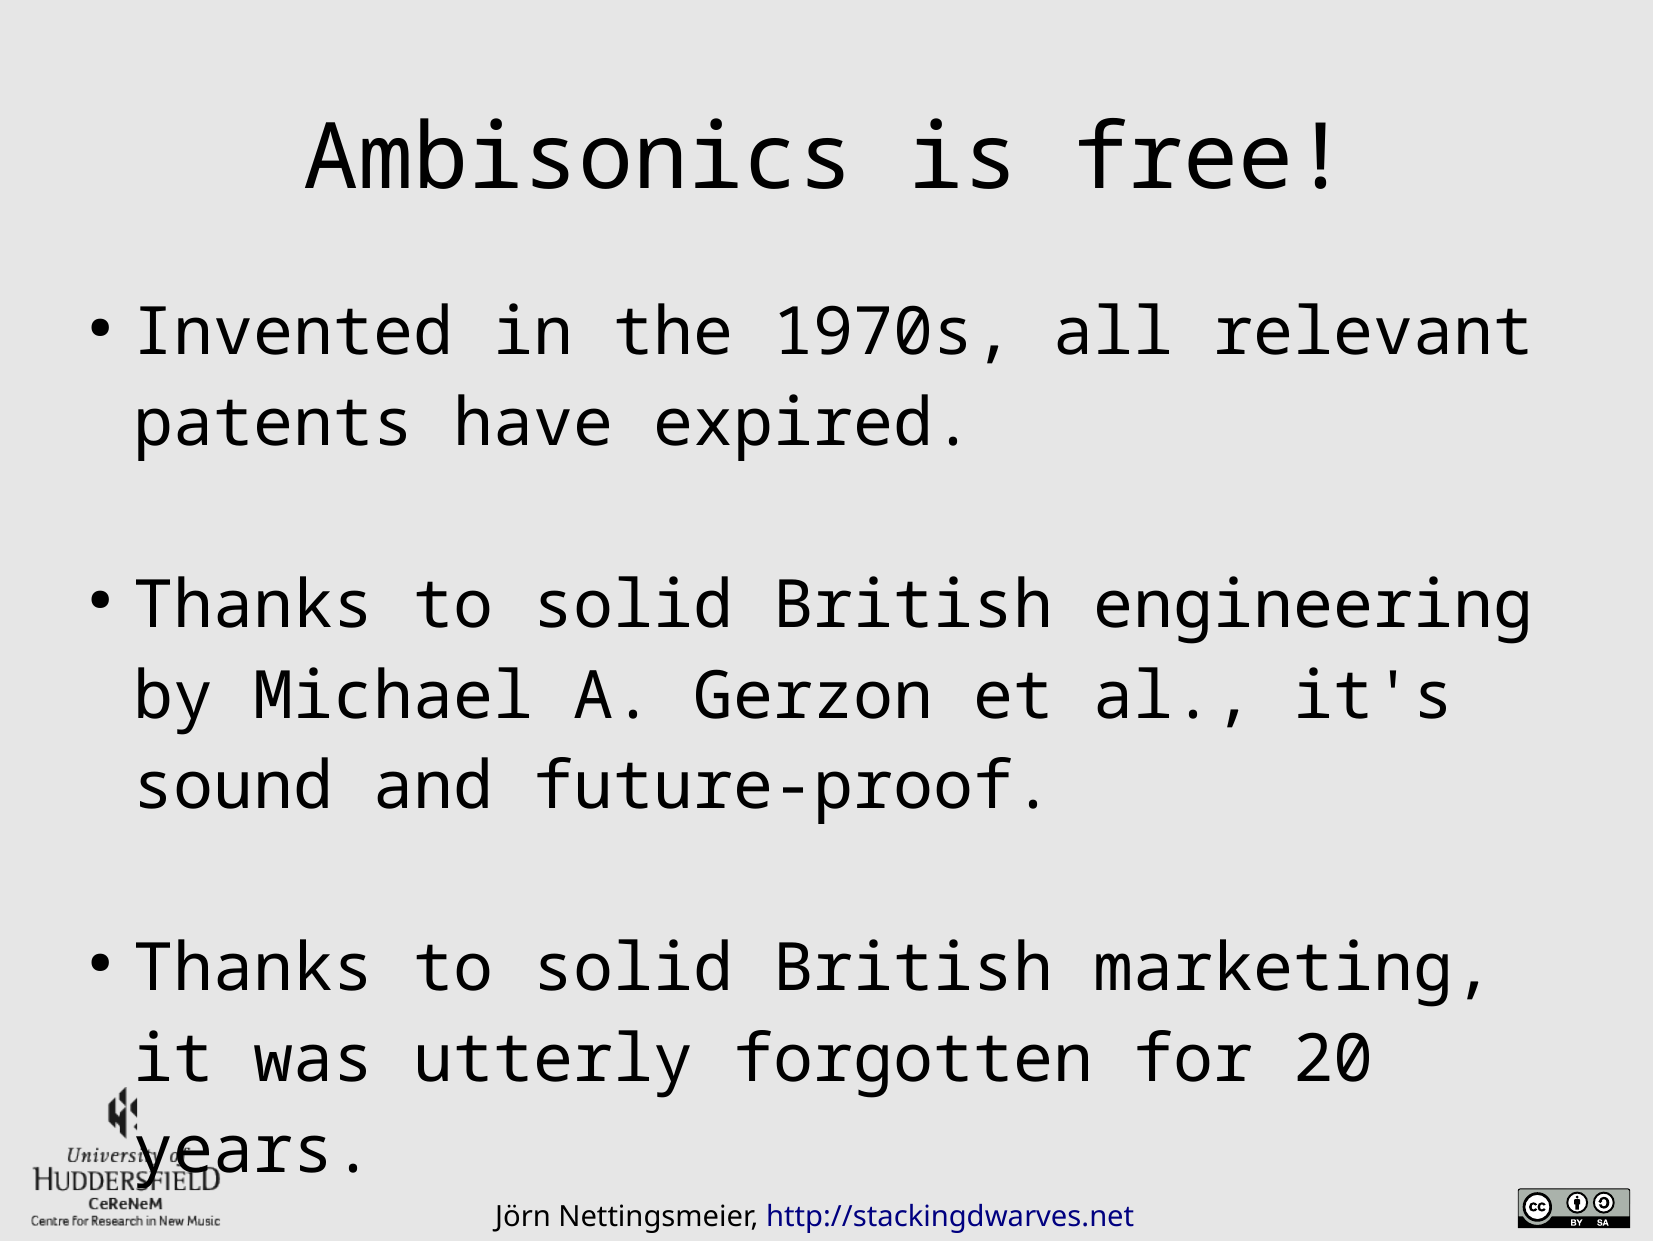

# Ambisonics is free!
Invented in the 1970s, all relevant patents have expired.
Thanks to solid British engineering by Michael A. Gerzon et al., it's sound and future-proof.
Thanks to solid British marketing, it was utterly forgotten for 20 years.